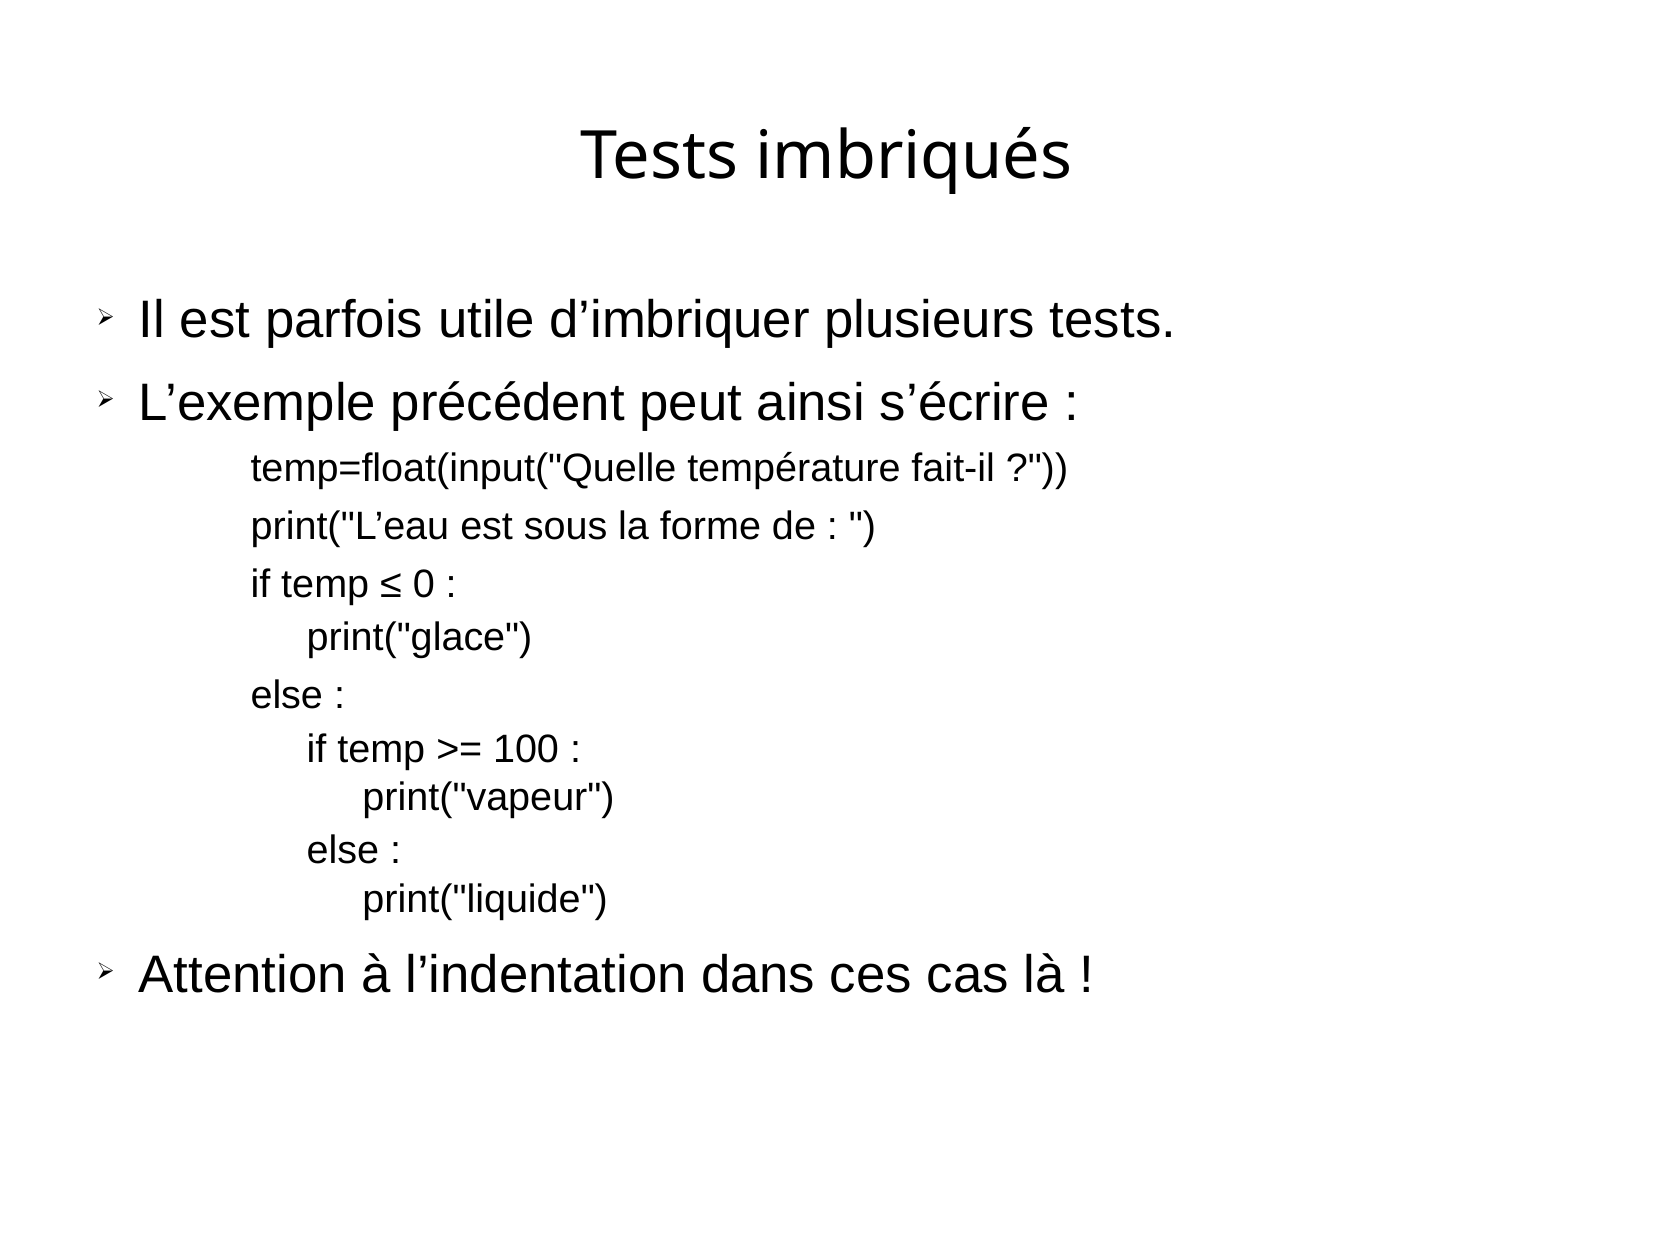

# Tests imbriqués
Il est parfois utile d’imbriquer plusieurs tests.
L’exemple précédent peut ainsi s’écrire :
temp=float(input("Quelle température fait-il ?"))
print("L’eau est sous la forme de : ")
if temp ≤ 0 :
print("glace")
else :
if temp >= 100 :
print("vapeur")
else :
print("liquide")
Attention à l’indentation dans ces cas là !